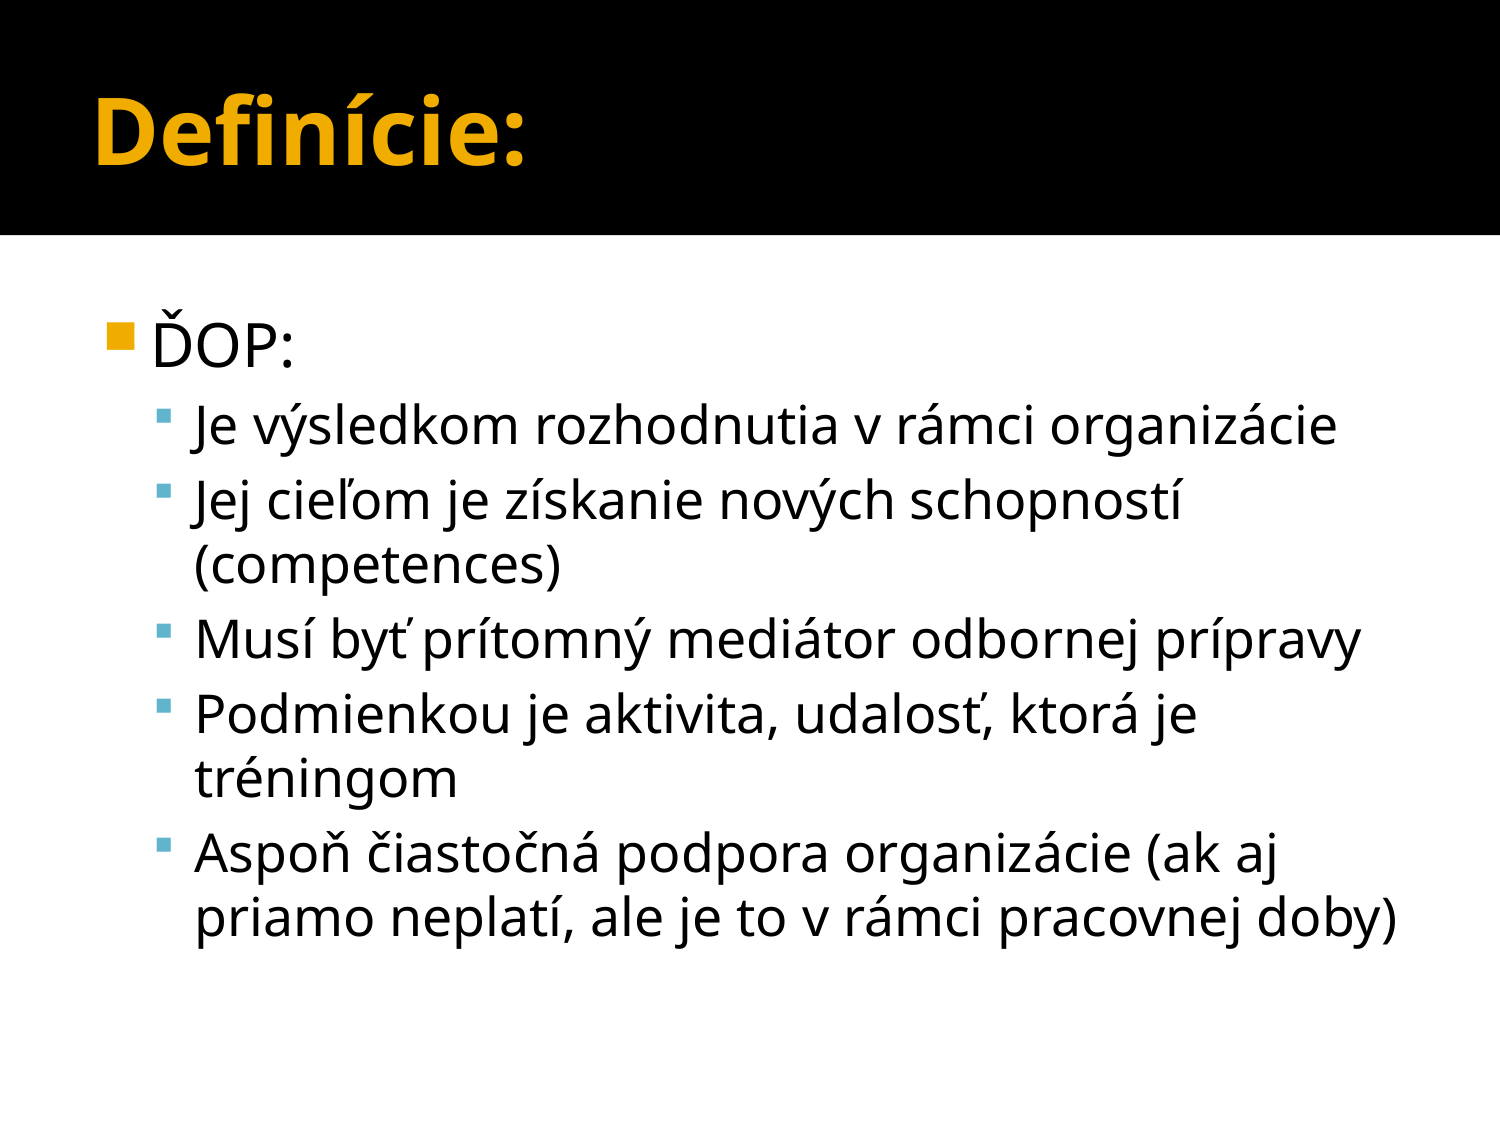

# Definície:
ĎOP:
Je výsledkom rozhodnutia v rámci organizácie
Jej cieľom je získanie nových schopností (competences)
Musí byť prítomný mediátor odbornej prípravy
Podmienkou je aktivita, udalosť, ktorá je tréningom
Aspoň čiastočná podpora organizácie (ak aj priamo neplatí, ale je to v rámci pracovnej doby)